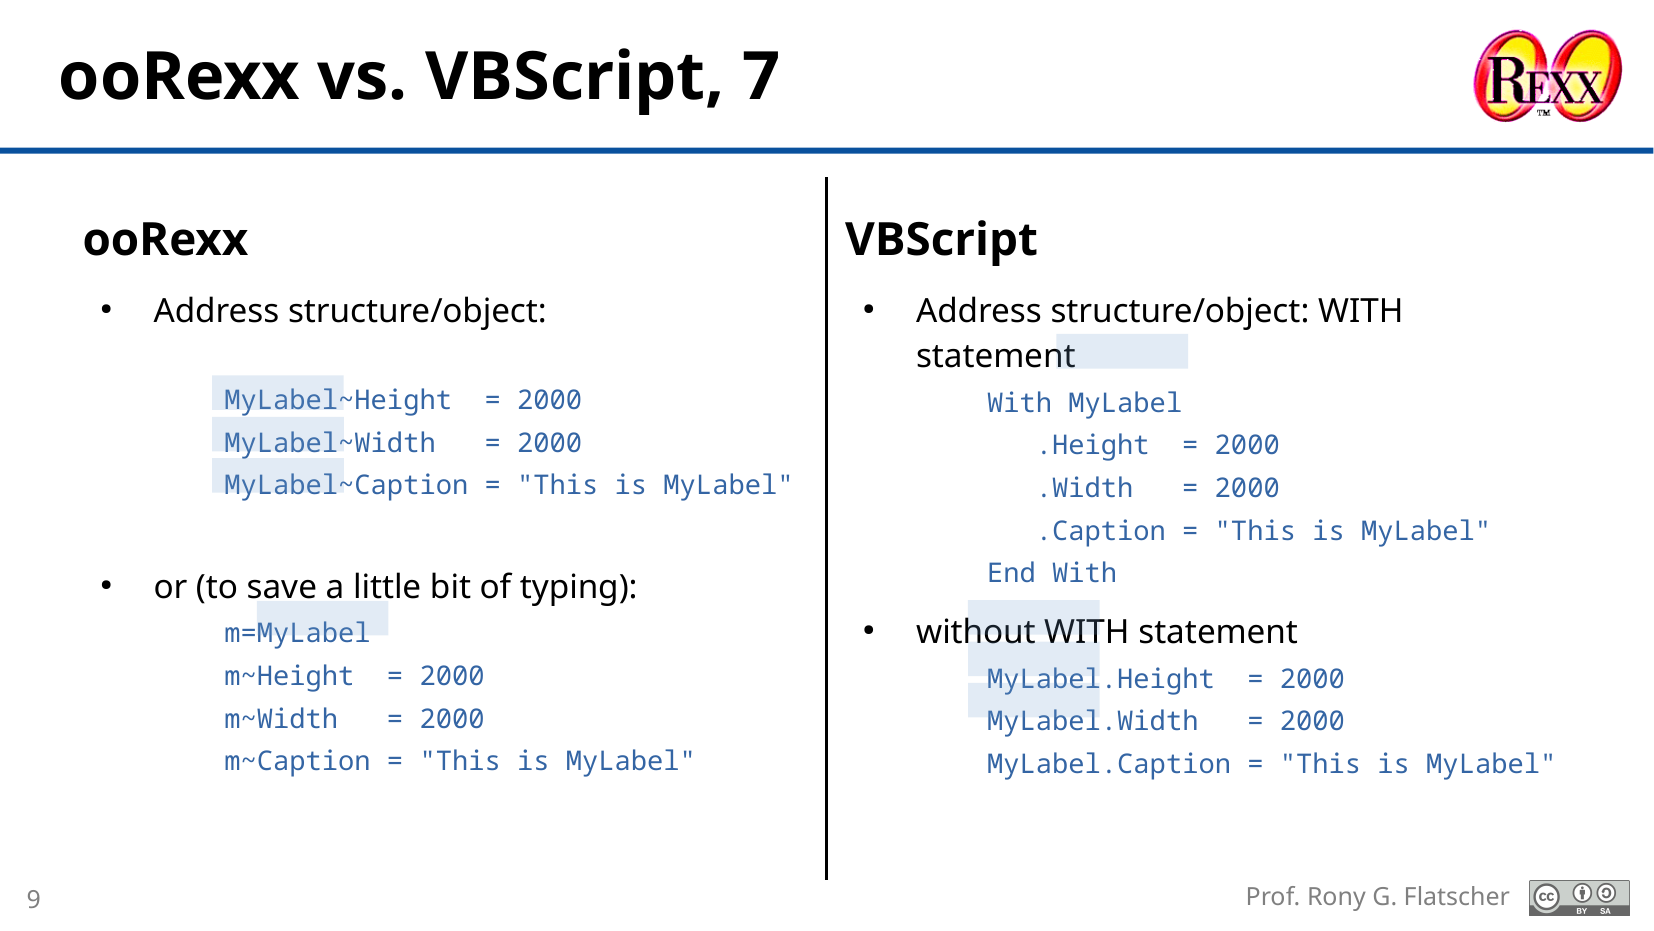

# ooRexx vs. VBScript, 7
ooRexx
Address structure/object:
MyLabel~Height = 2000
MyLabel~Width = 2000
MyLabel~Caption = "This is MyLabel"
or (to save a little bit of typing):
m=MyLabel
m~Height = 2000
m~Width = 2000
m~Caption = "This is MyLabel"
VBScript
Address structure/object: WITH statement
With MyLabel
 .Height = 2000
 .Width = 2000
 .Caption = "This is MyLabel"
End With
without WITH statement
MyLabel.Height = 2000
MyLabel.Width = 2000
MyLabel.Caption = "This is MyLabel"